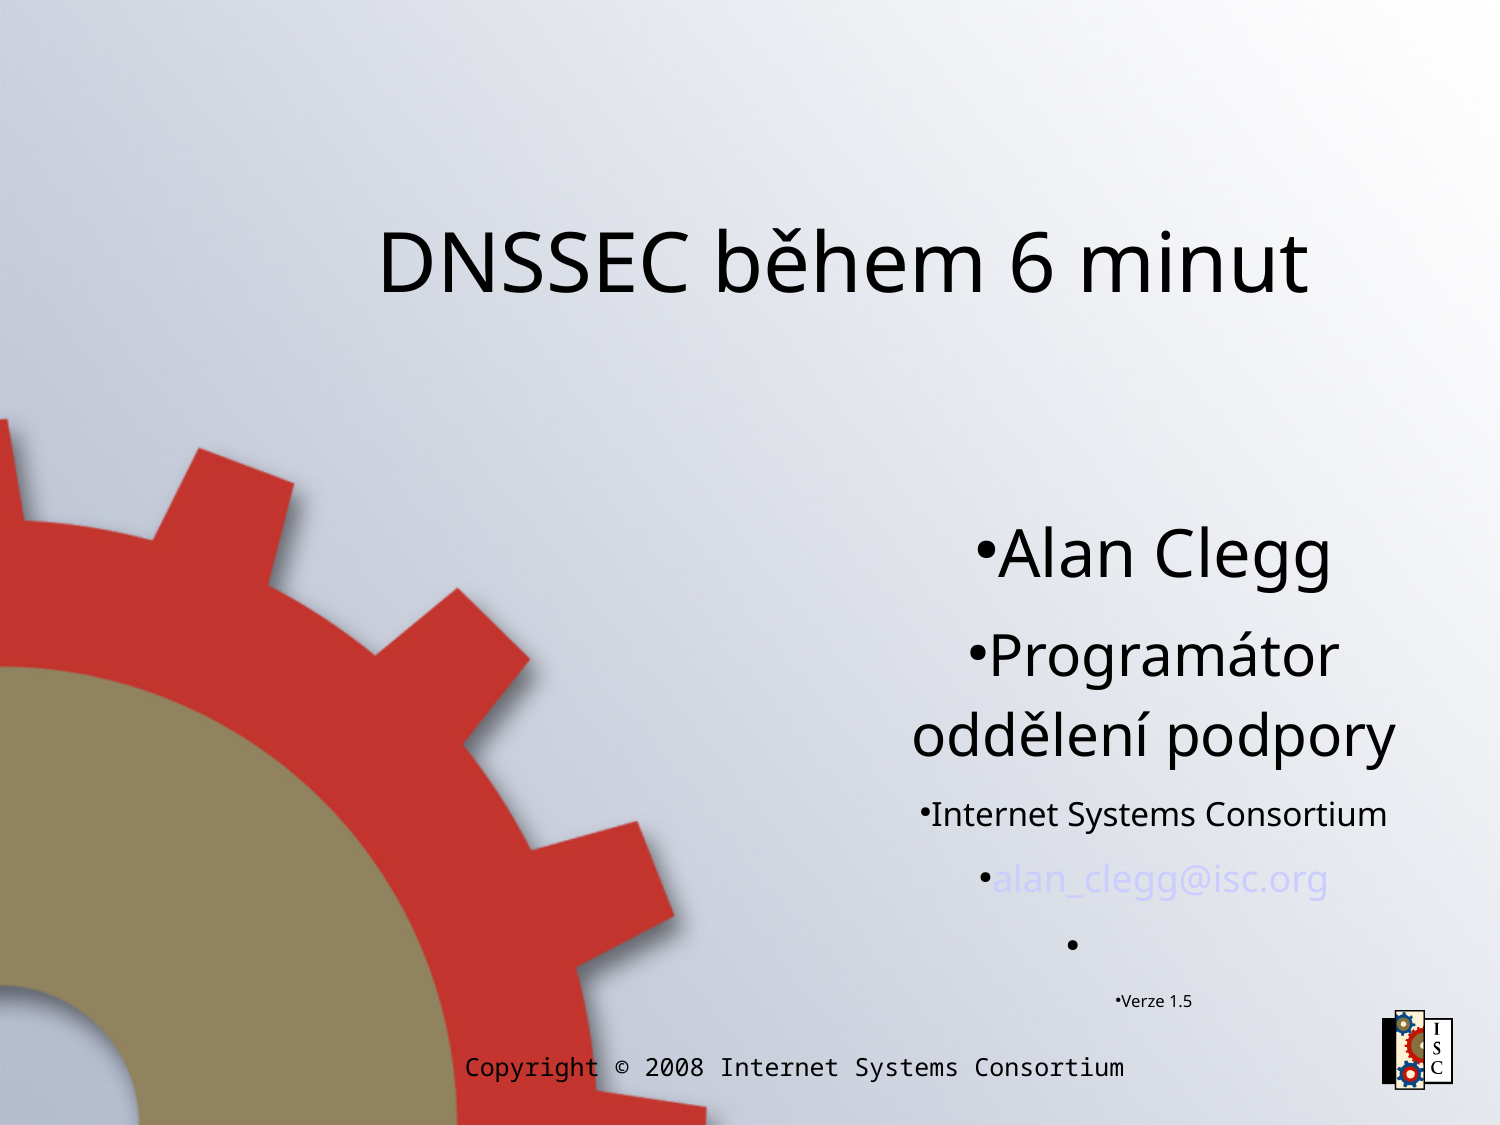

# DNSSEC během 6 minut
Alan Clegg
Programátor oddělení podpory
Internet Systems Consortium
alan_clegg@isc.org
Verze 1.5